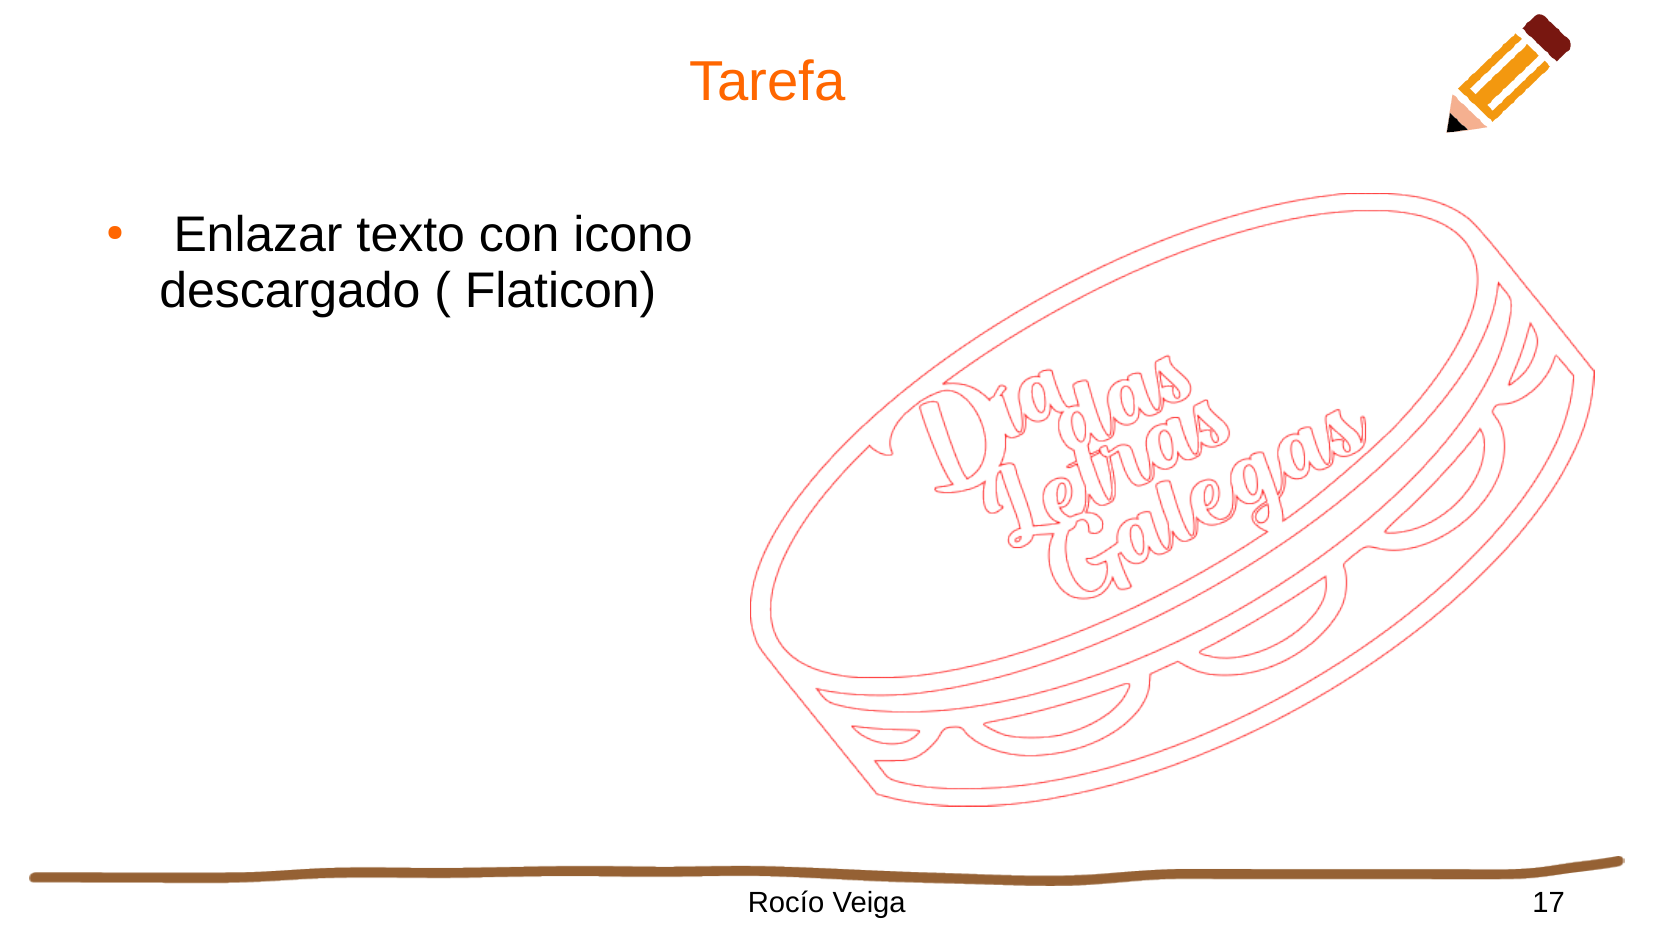

# Tarefa
 Enlazar texto con icono descargado ( Flaticon)
Rocío Veiga
17